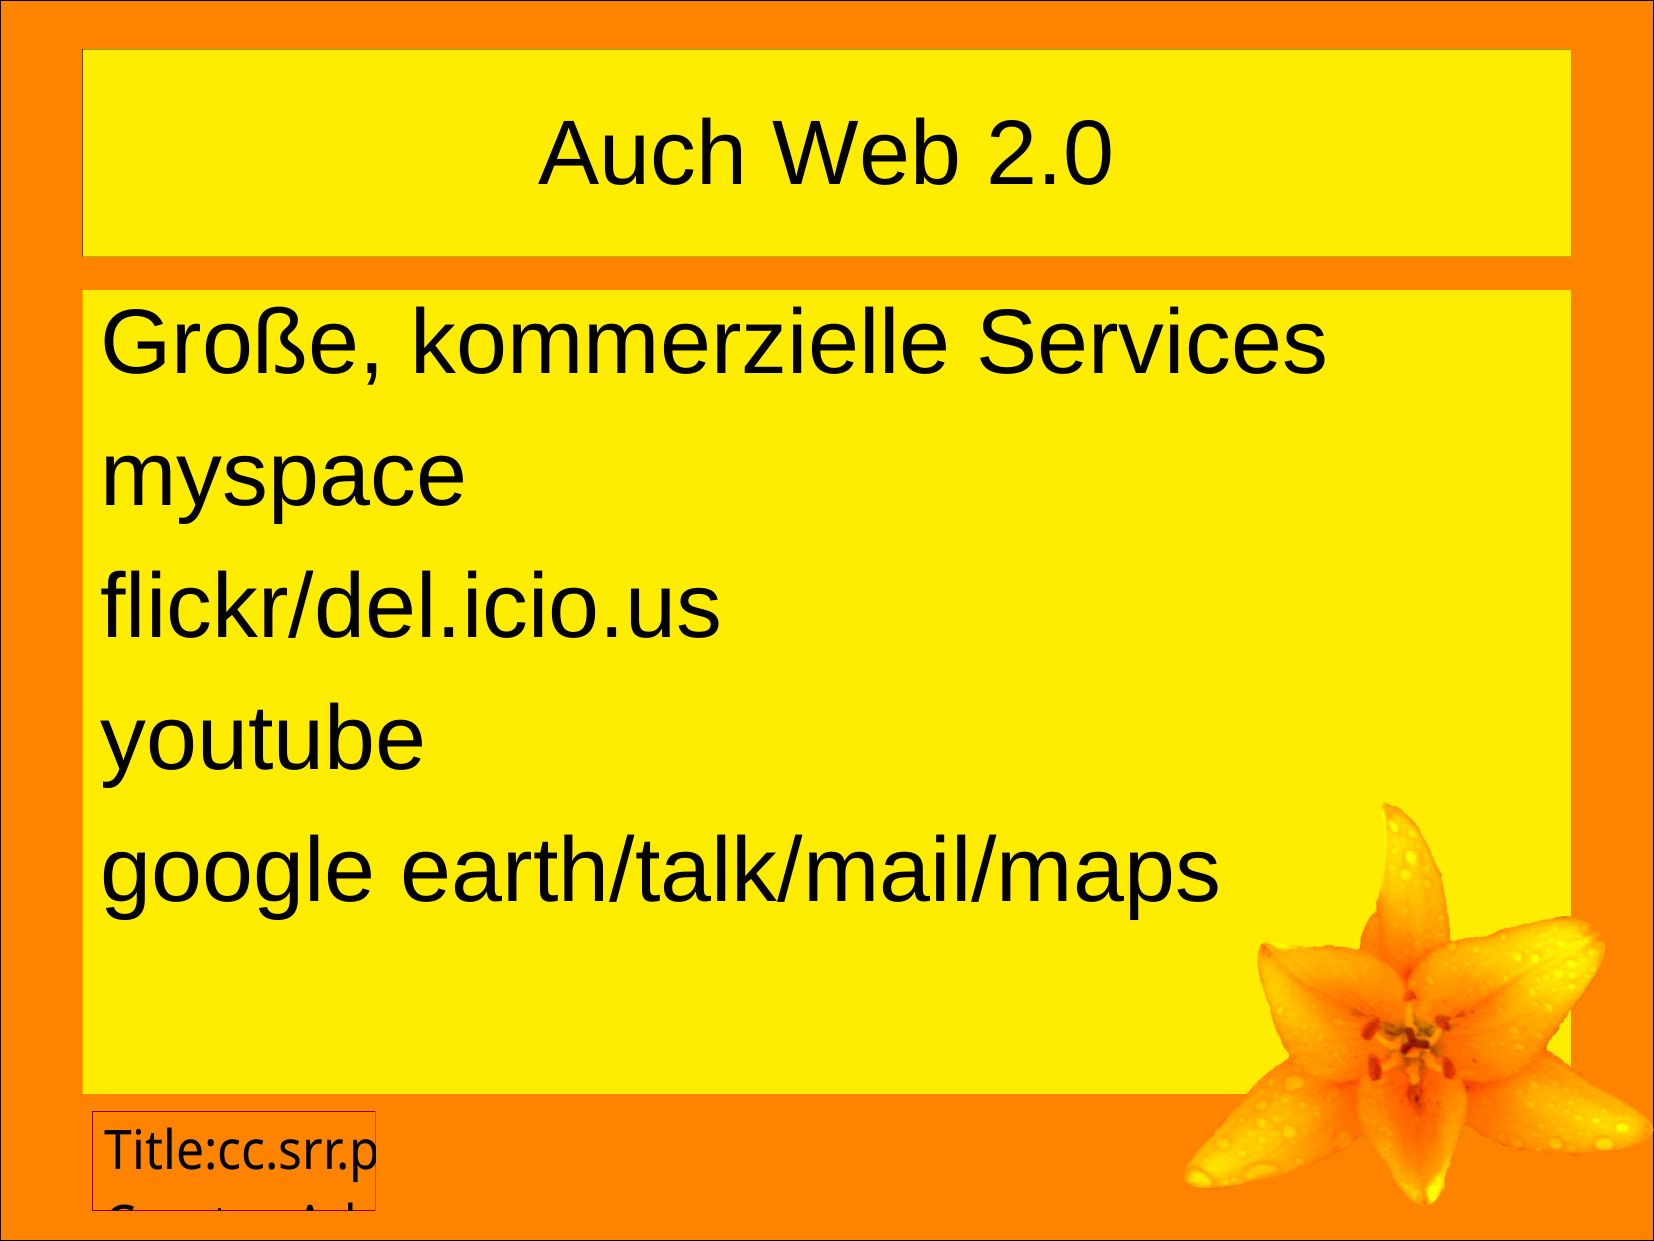

# Auch Web 2.0
Große, kommerzielle Services
myspace
flickr/del.icio.us
youtube
google earth/talk/mail/maps